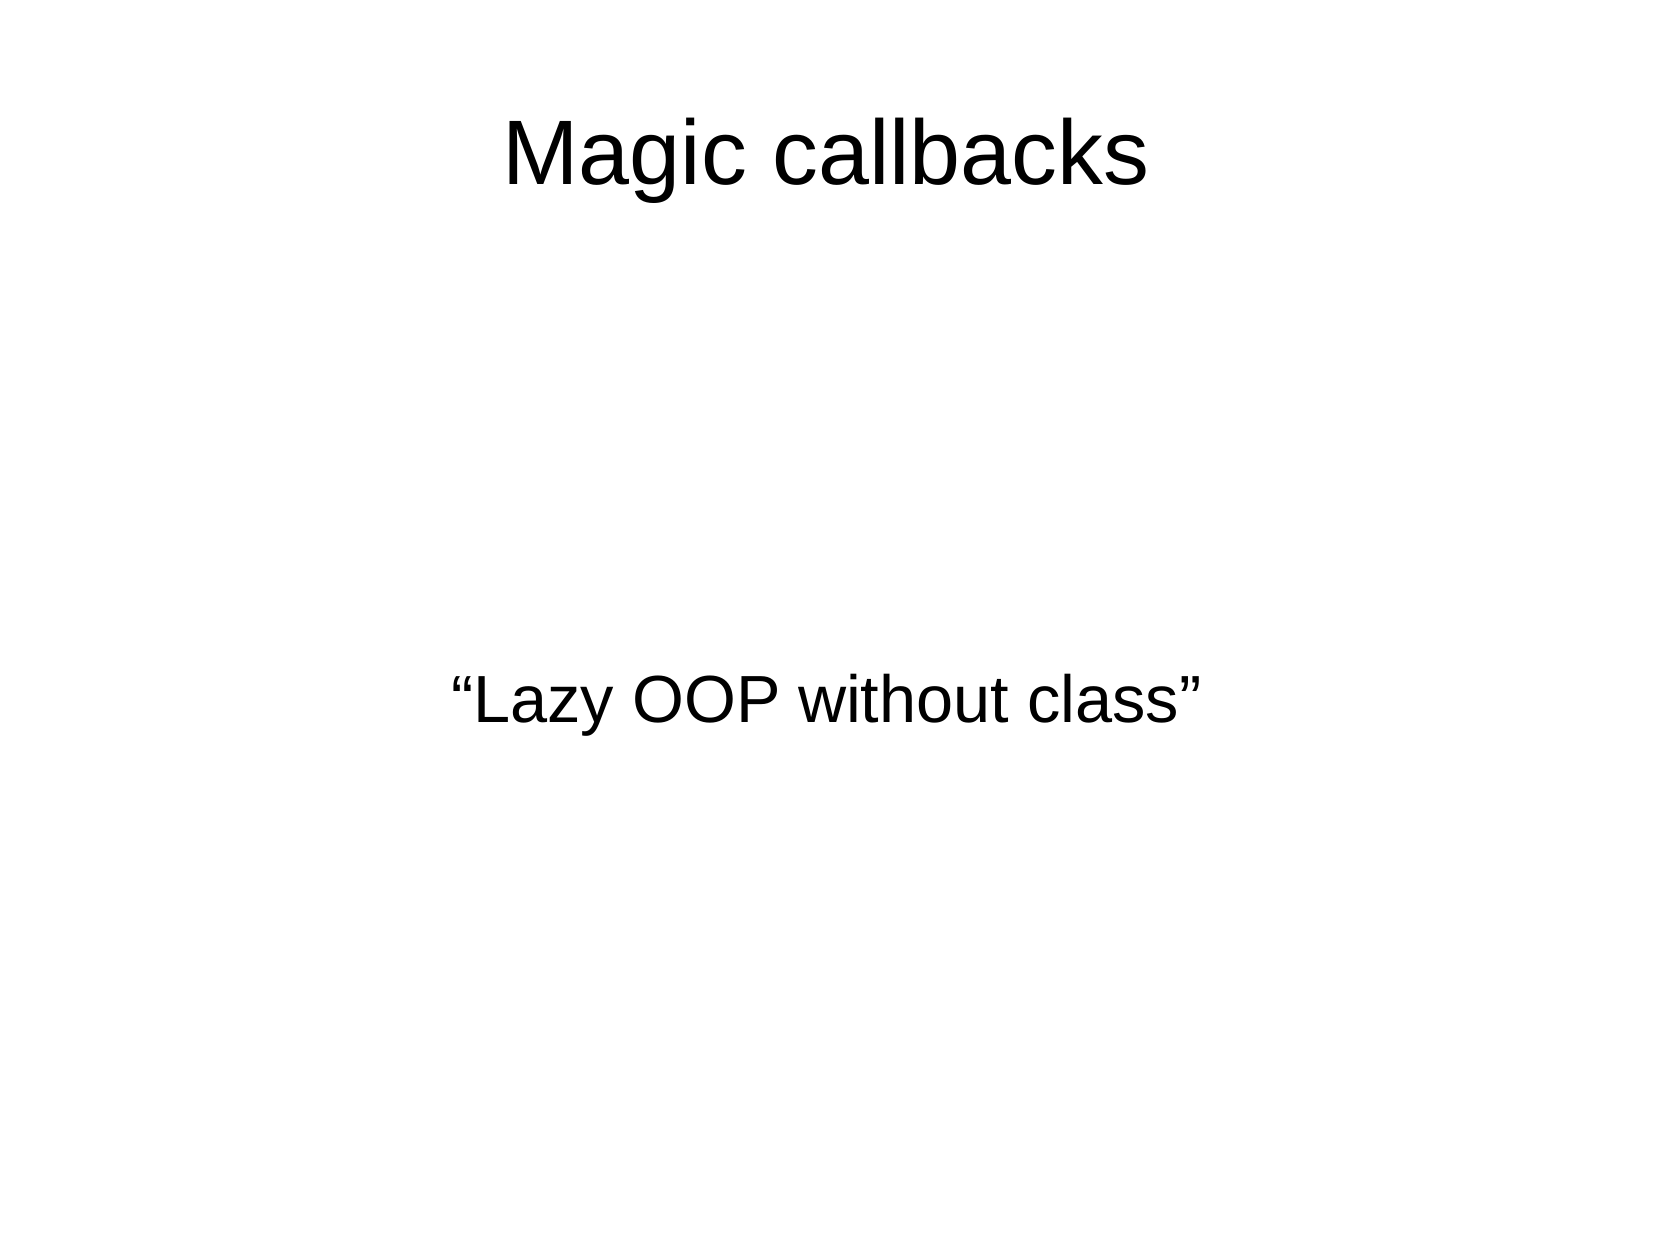

# Magic callbacks
“Lazy OOP without class”